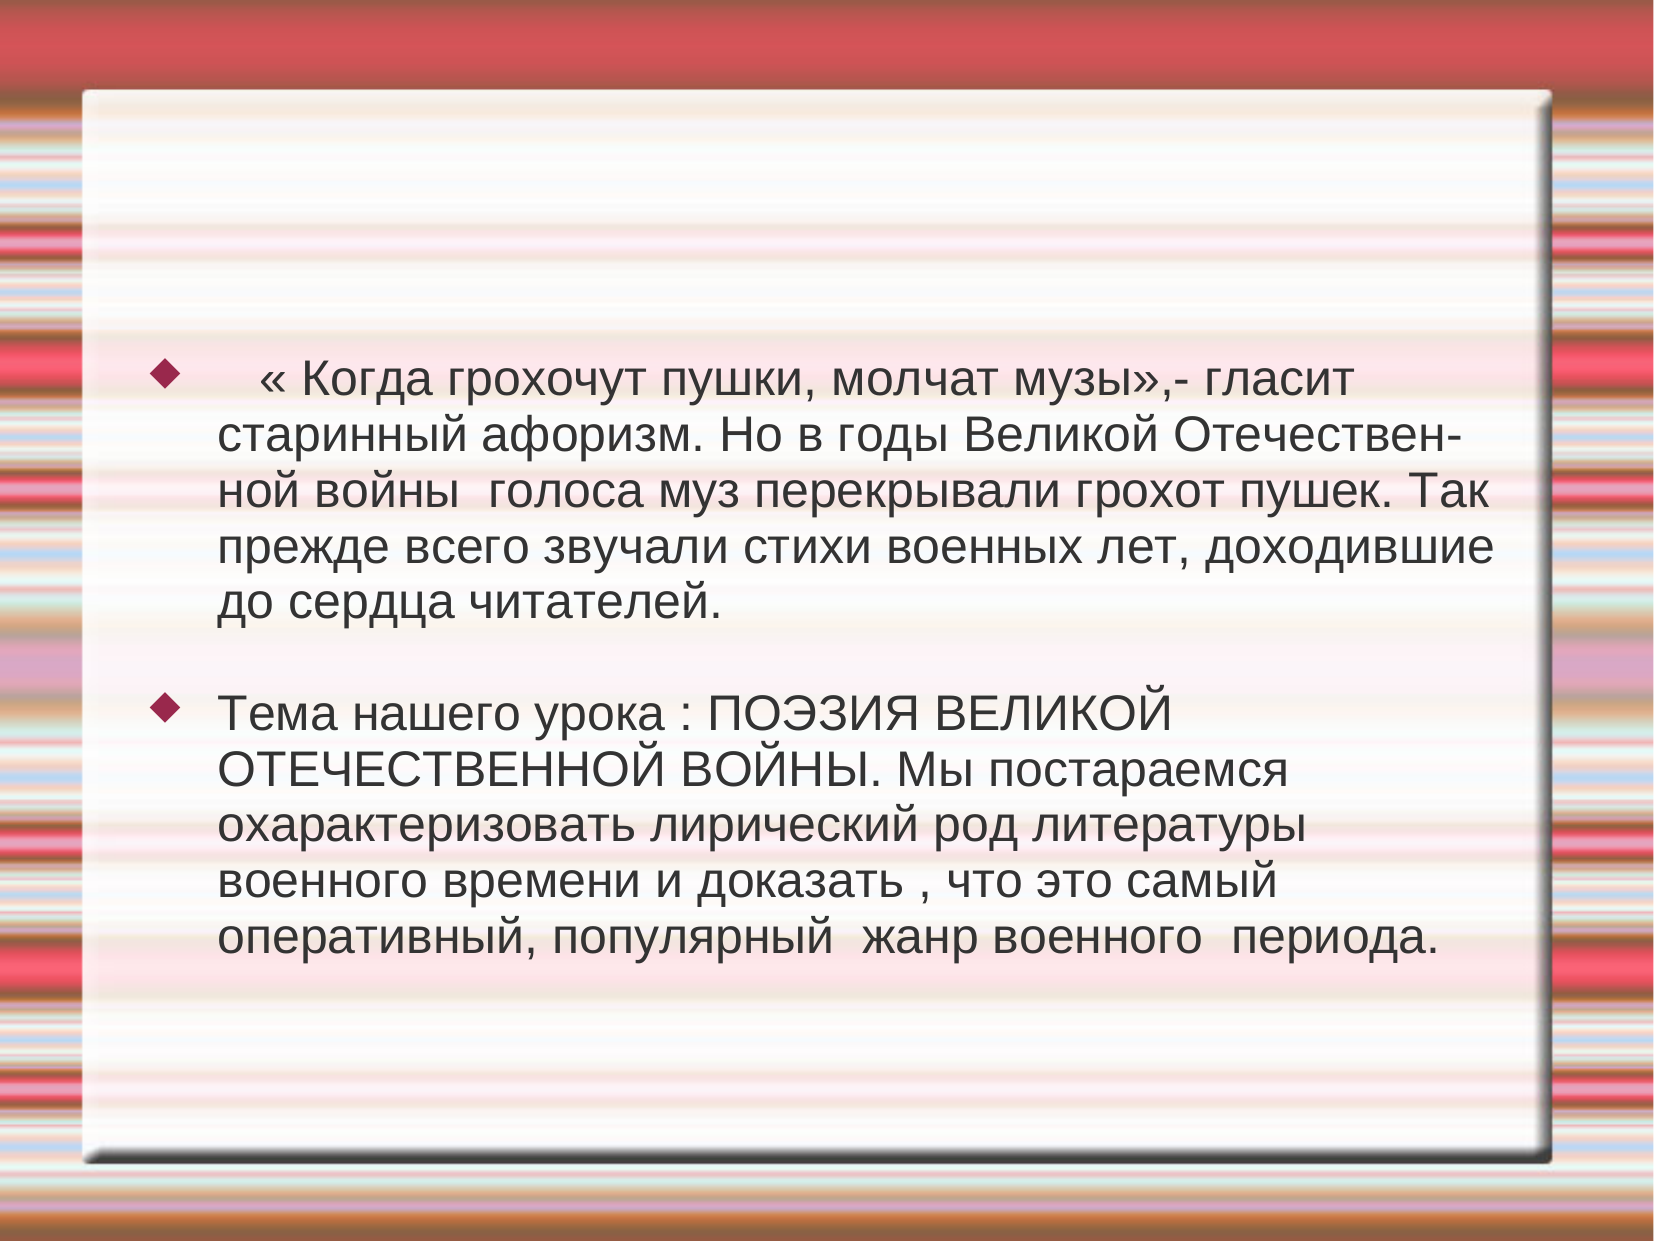

#
 « Когда грохочут пушки, молчат музы»,- гласит старинный афоризм. Но в годы Великой Отечествен-
ной войны голоса муз перекрывали грохот пушек. Так прежде всего звучали стихи военных лет, доходившие до сердца читателей.
Тема нашего урока : ПОЭЗИЯ ВЕЛИКОЙ ОТЕЧЕСТВЕННОЙ ВОЙНЫ. Мы постараемся охарактеризовать лирический род литературы военного времени и доказать , что это самый оперативный, популярный жанр военного периода.